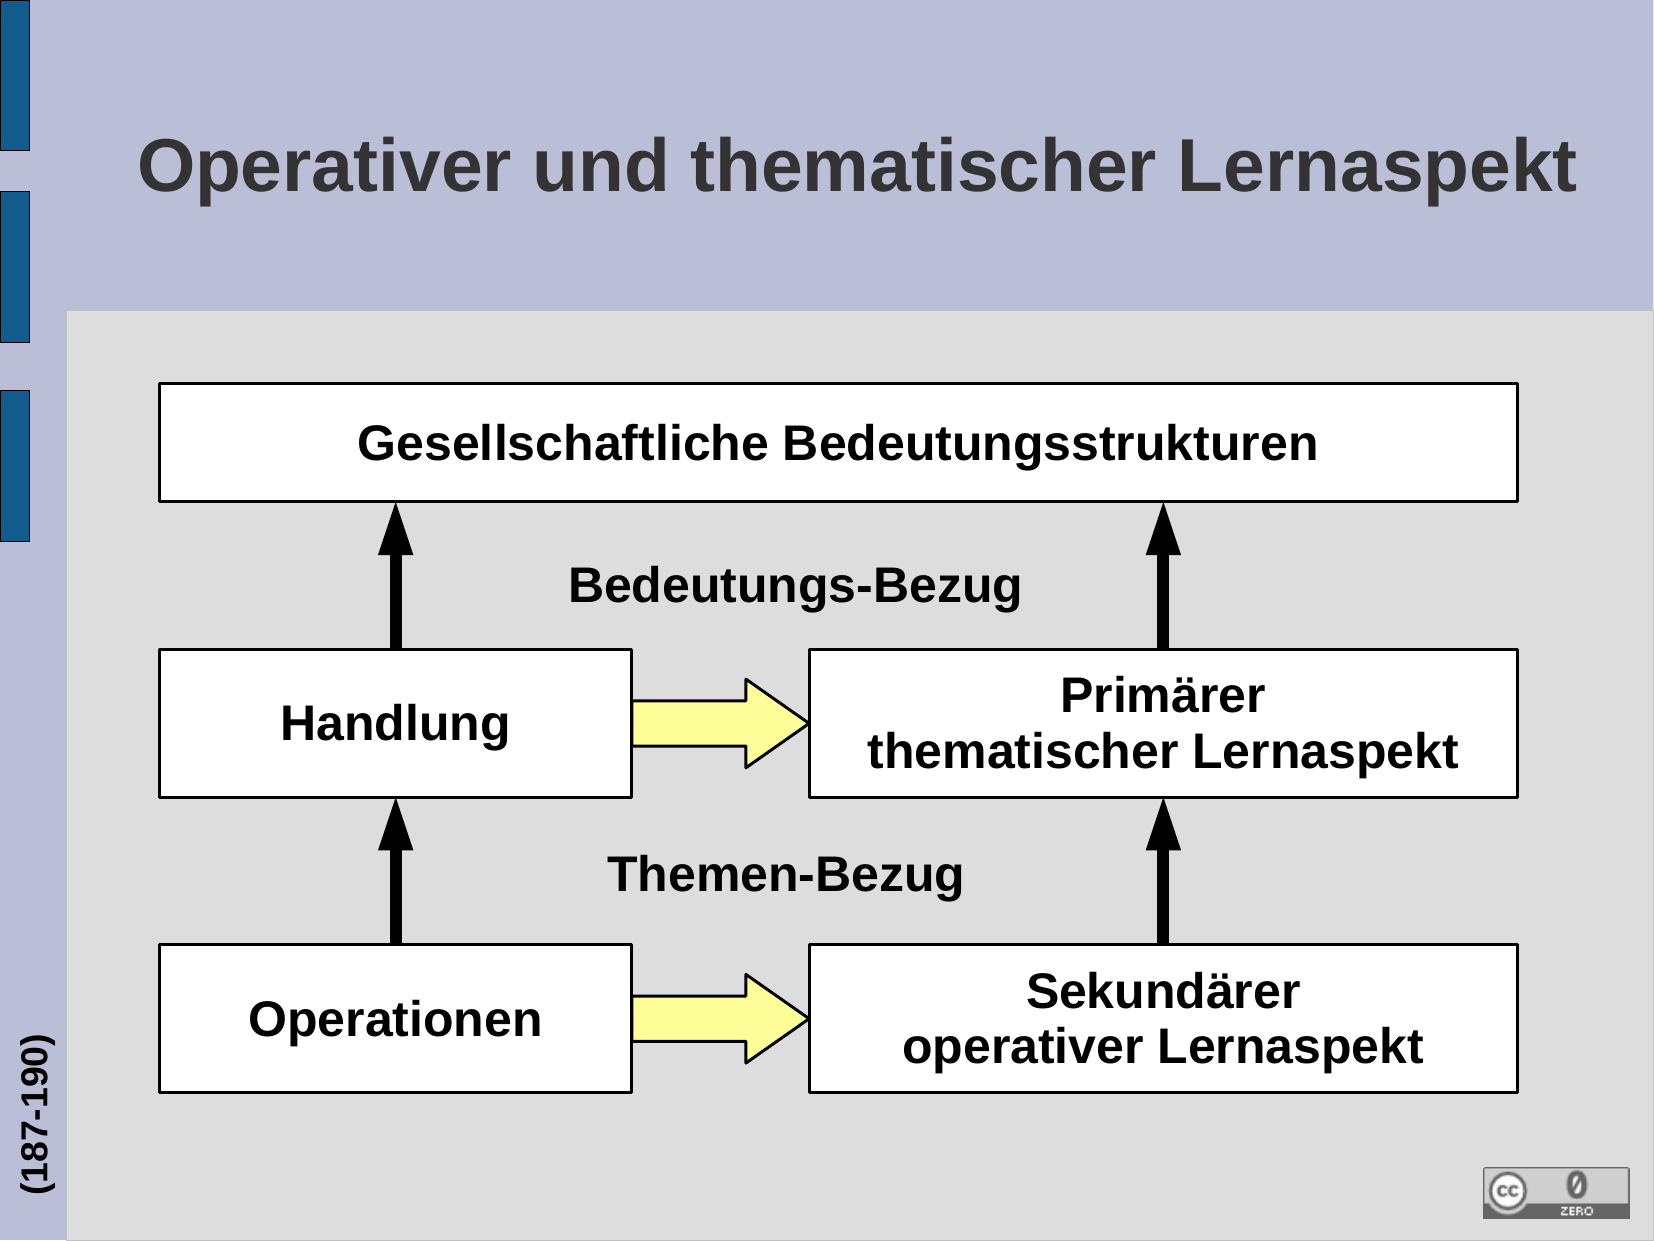

# Operativer und thematischer Lernaspekt
Gesellschaftliche Bedeutungsstrukturen
Bedeutungs-Bezug
Handlung
Primärer
thematischer Lernaspekt
Themen-Bezug
Operationen
Sekundärer
operativer Lernaspekt
(187-190)